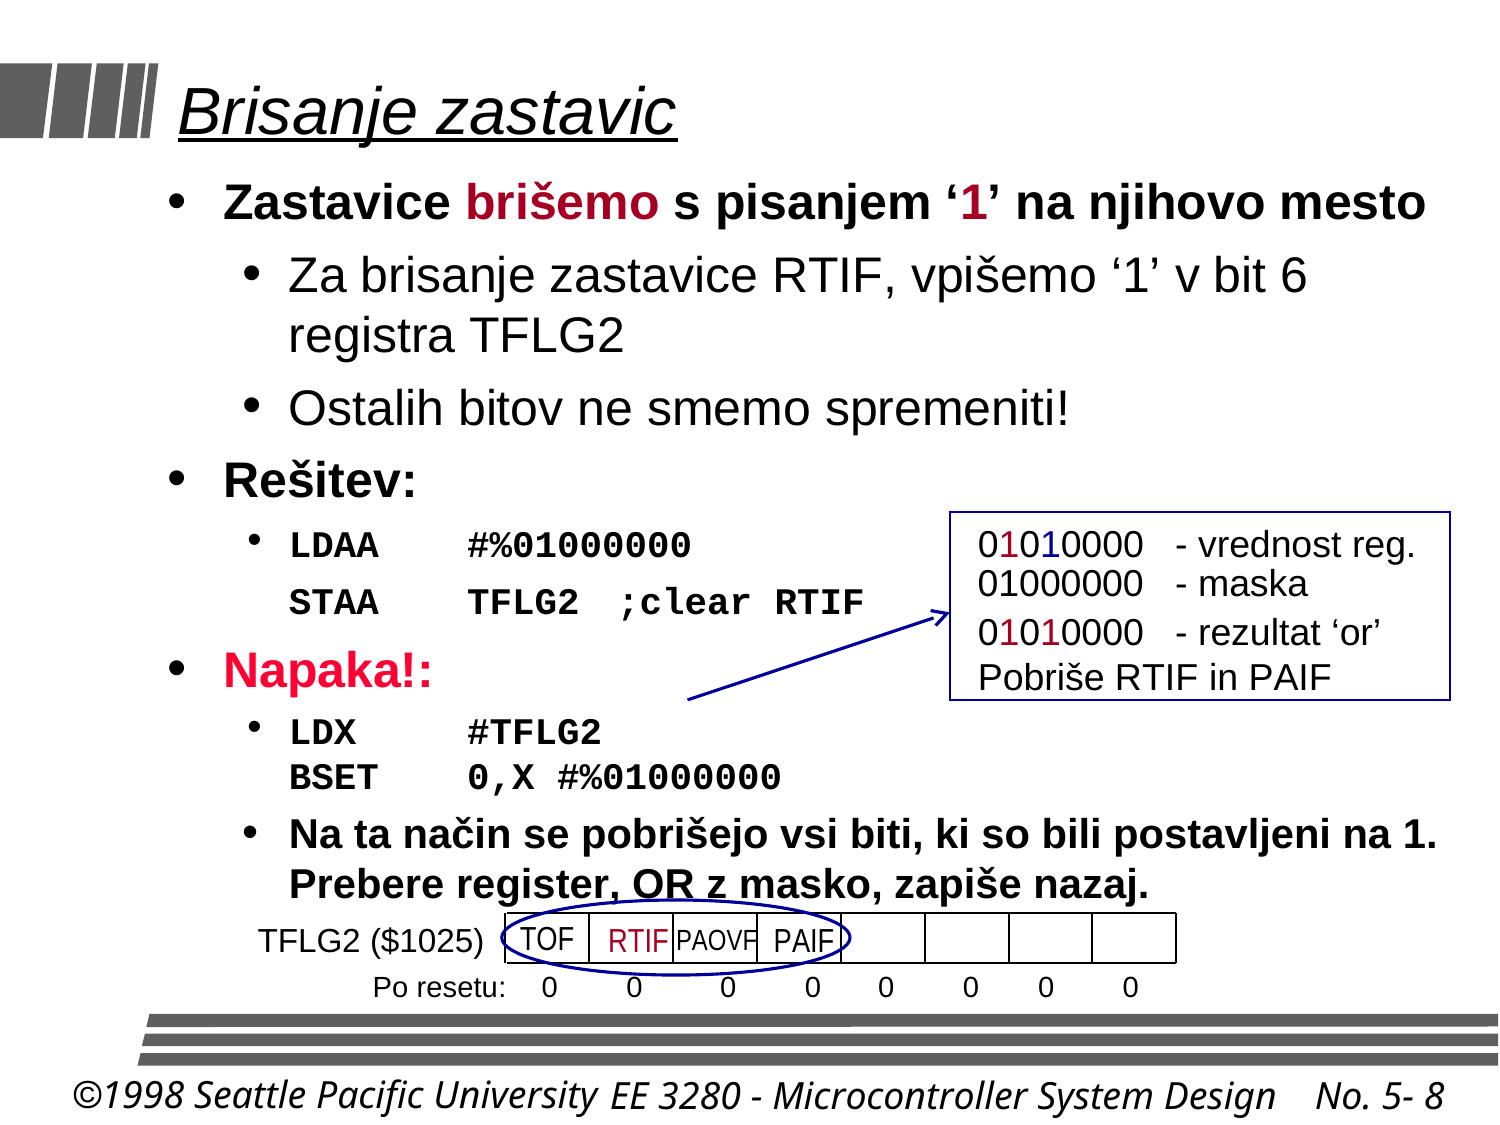

# Brisanje zastavic
Zastavice brišemo s pisanjem ‘1’ na njihovo mesto
Za brisanje zastavice RTIF, vpišemo ‘1’ v bit 6 registra TFLG2
Ostalih bitov ne smemo spremeniti!
Rešitev:
LDAA	#%01000000
STAA	TFLG2	;clear RTIF
Napaka!:
LDX	#TFLG2
BSET	0,X #%01000000
Na ta način se pobrišejo vsi biti, ki so bili postavljeni na 1. Prebere register, OR z masko, zapiše nazaj.
01010000 - vrednost reg.
01000000 - maska
01010000 - rezultat ‘or’
Pobriše RTIF in PAIF
TOF
TFLG2 ($1025)
RTIF
PAIF
PAOVF
Po resetu: 	0	0	0	0	0	0	0	0